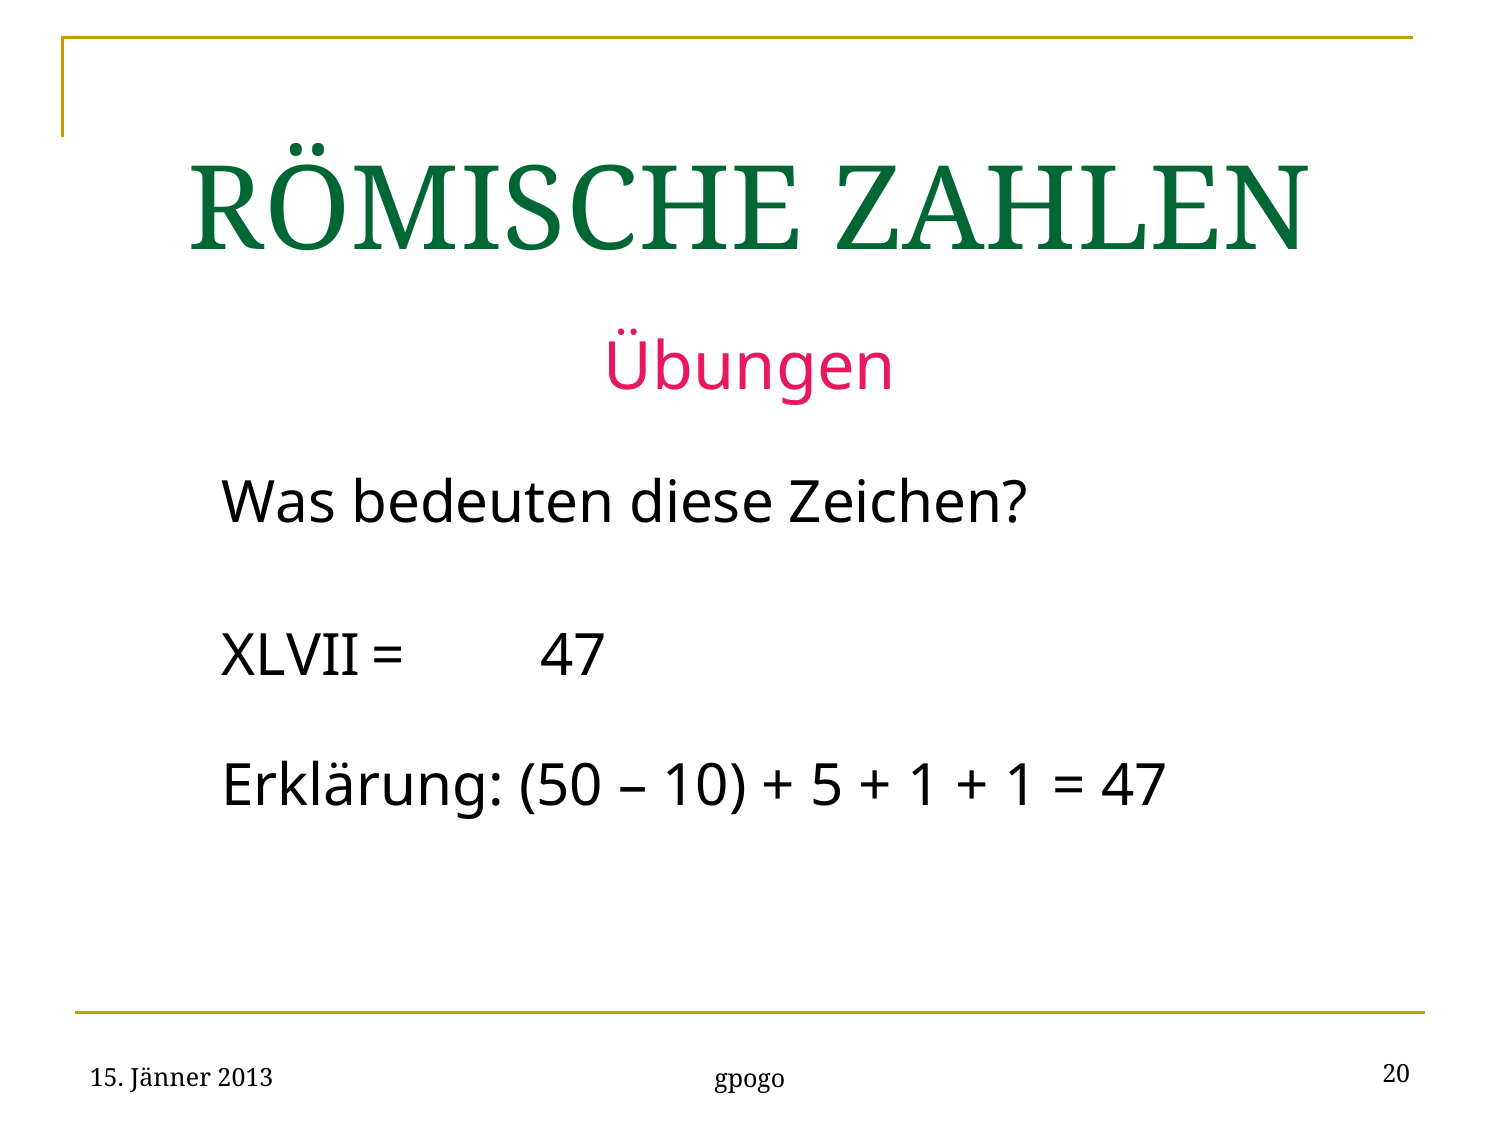

# RÖMISCHE ZAHLEN
Übungen
Was bedeuten diese Zeichen?
XLVII	=
47
Erklärung: (50 – 10) + 5 + 1 + 1 = 47
15. Jänner 2013
gpogo